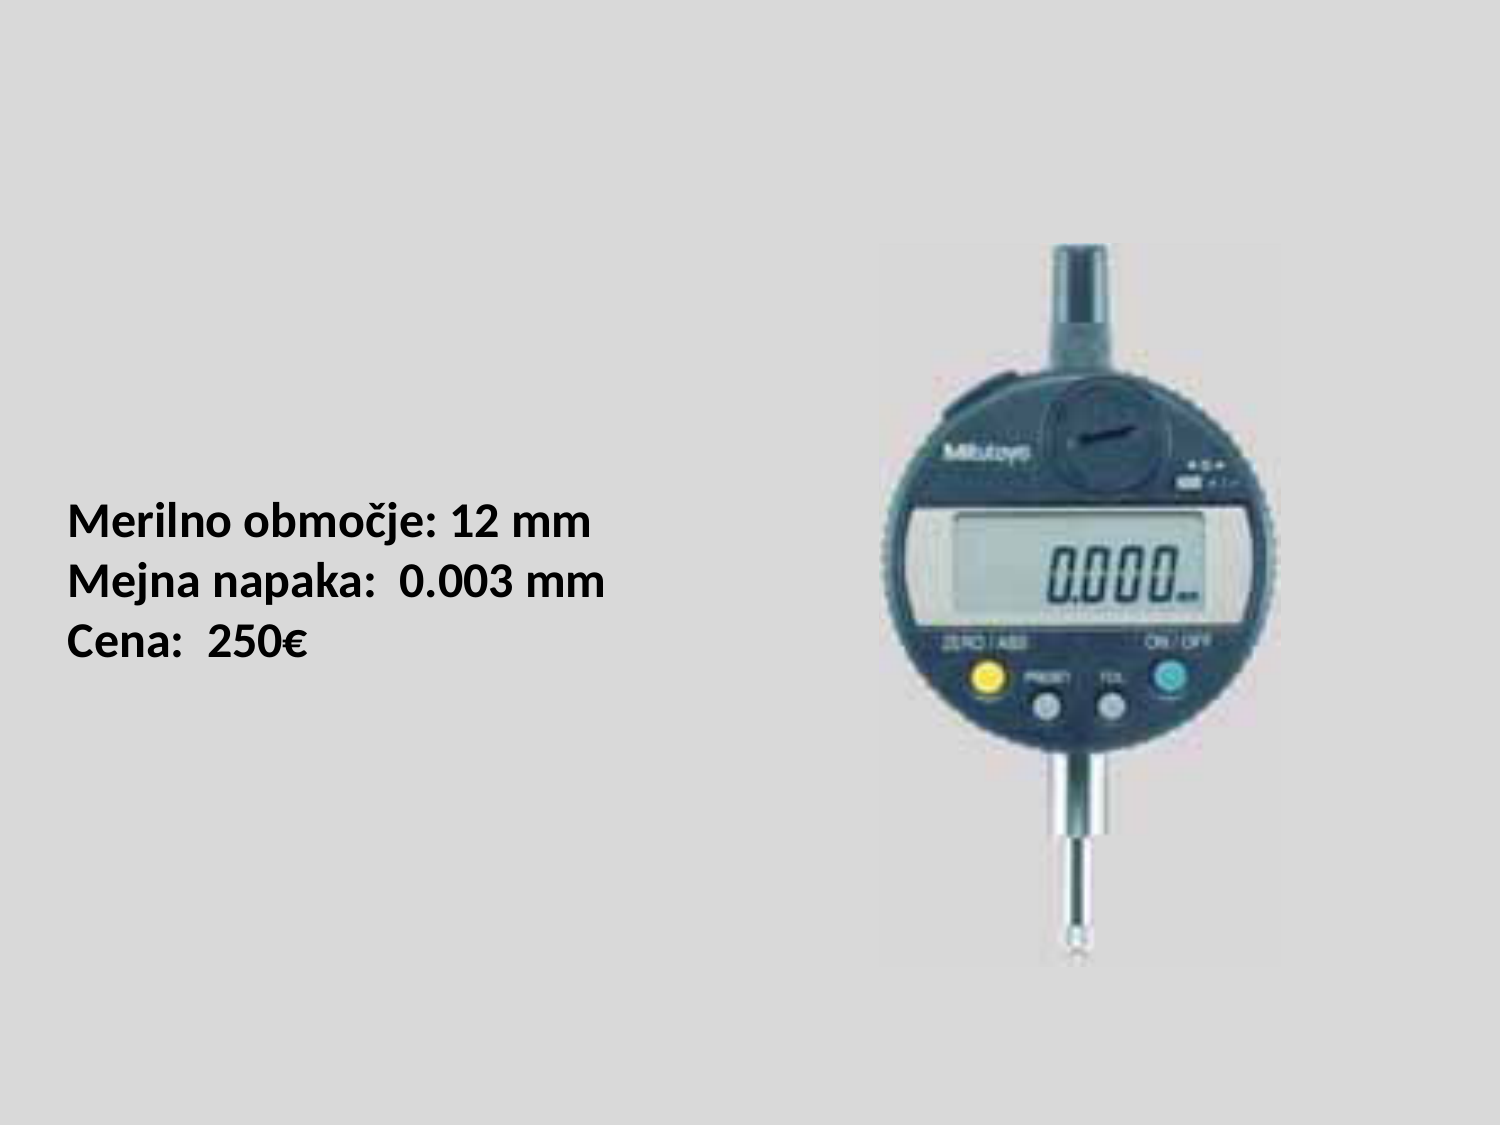

Merilno območje: 12 mm
Mejna napaka: 0.003 mm
Cena: 250€